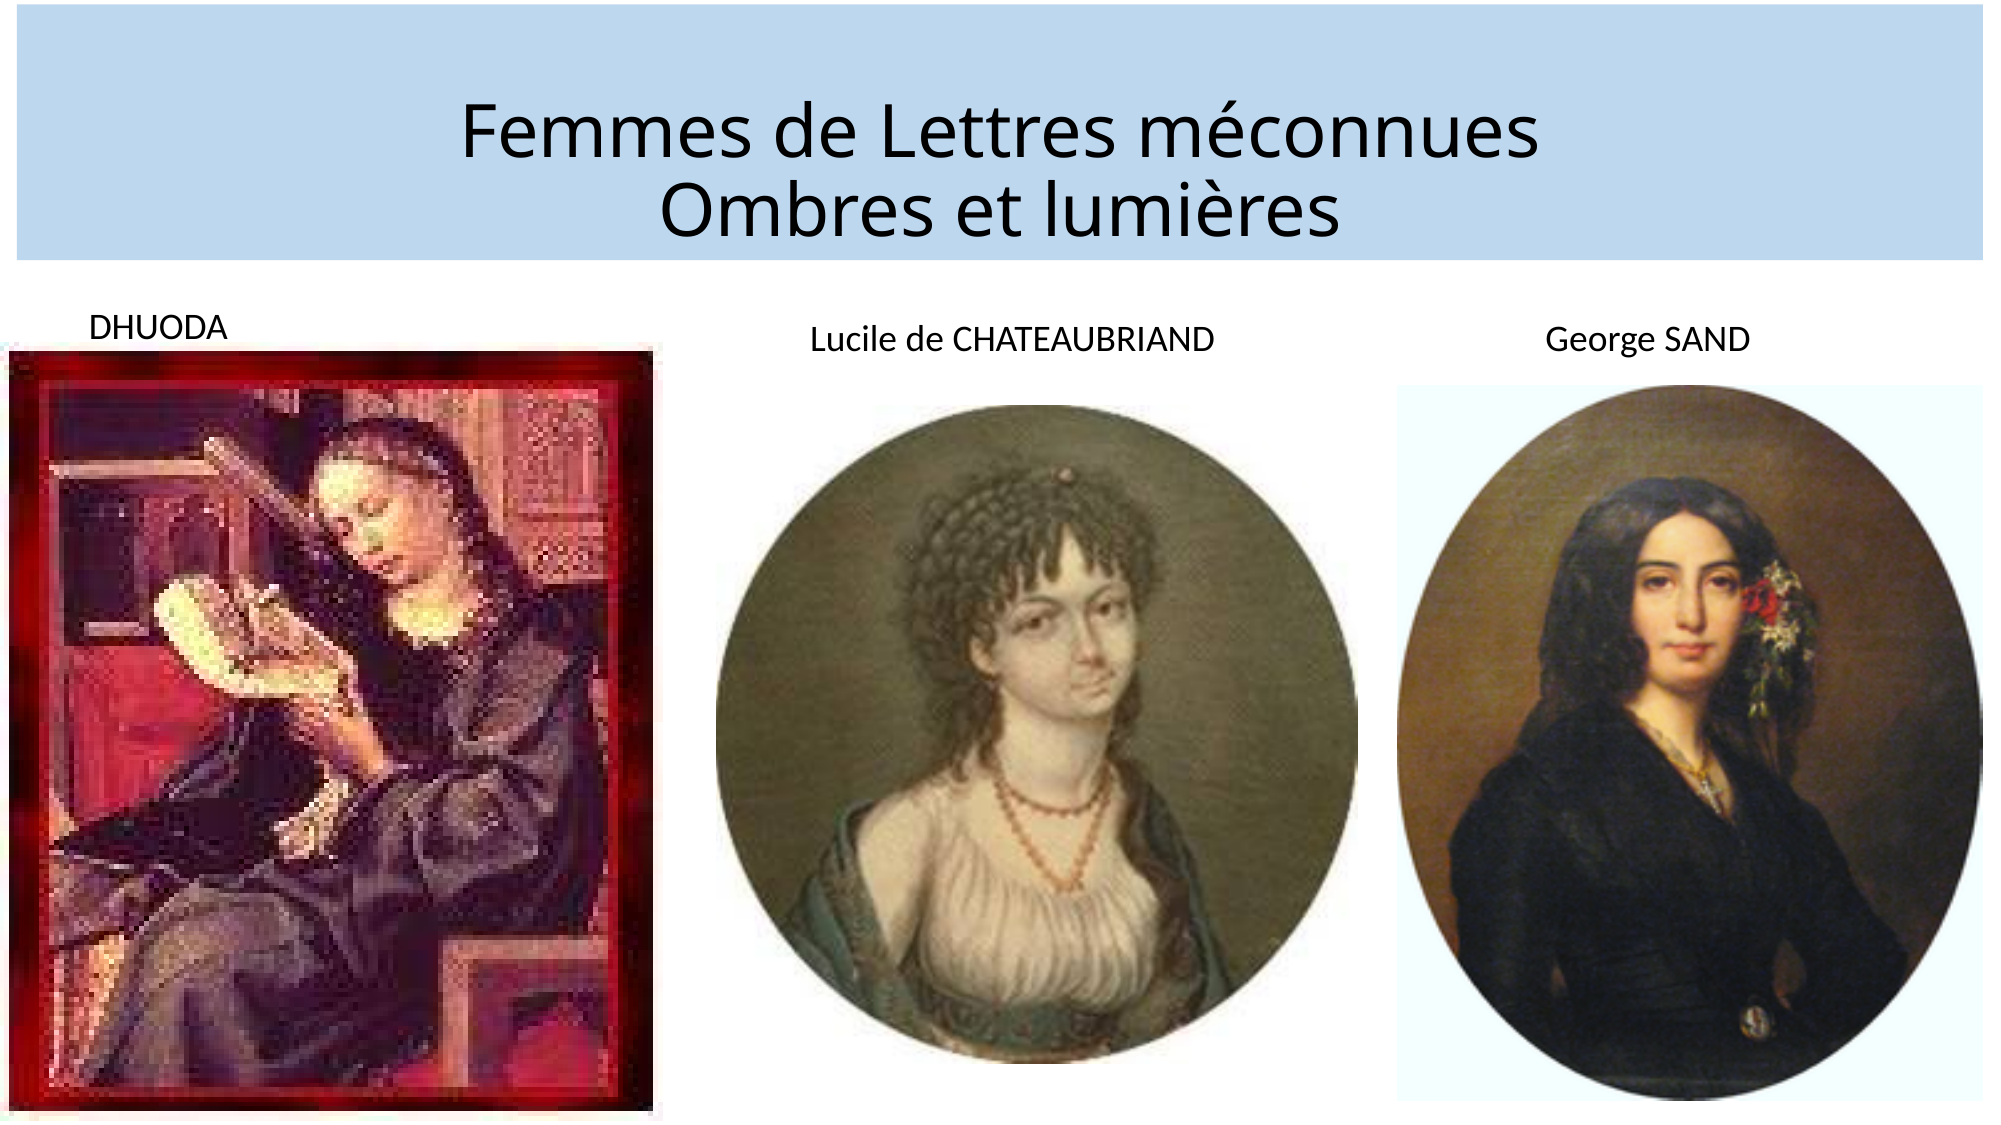

# Femmes de Lettres méconnues Ombres et lumières
	DHUODA
Lucile de CHATEAUBRIAND George SAND